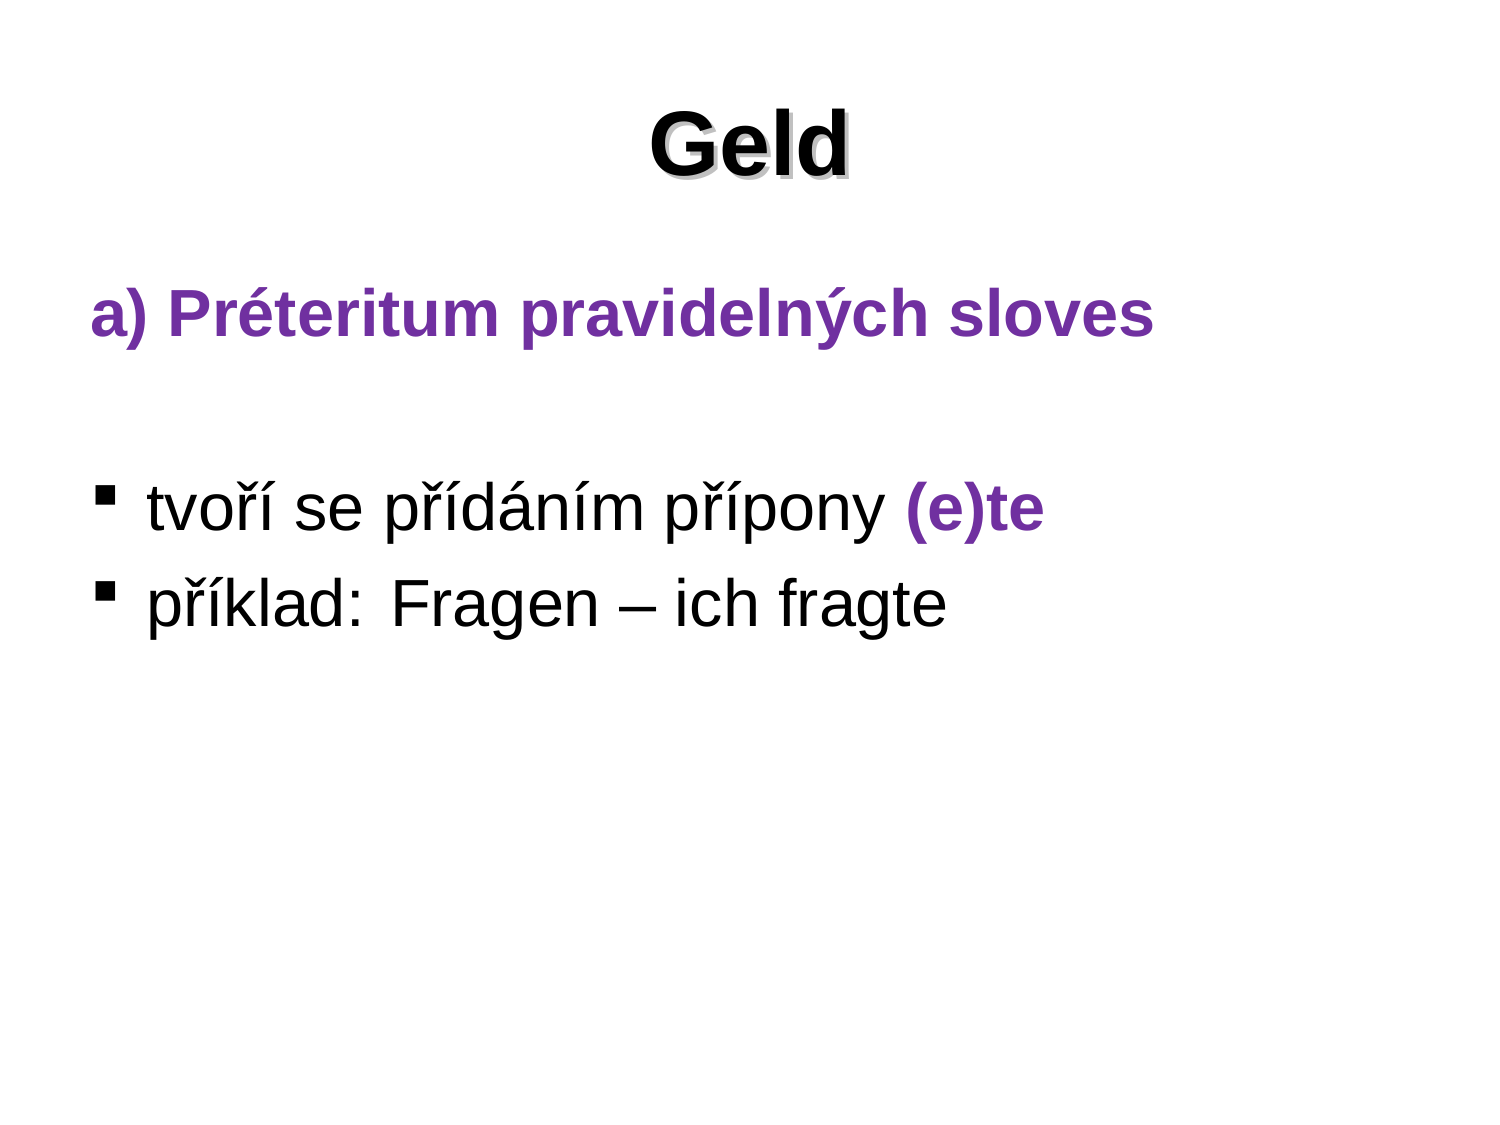

# Geld
a) Préteritum pravidelných sloves
tvoří se přídáním přípony (e)te
příklad: 	Fragen – ich fragte